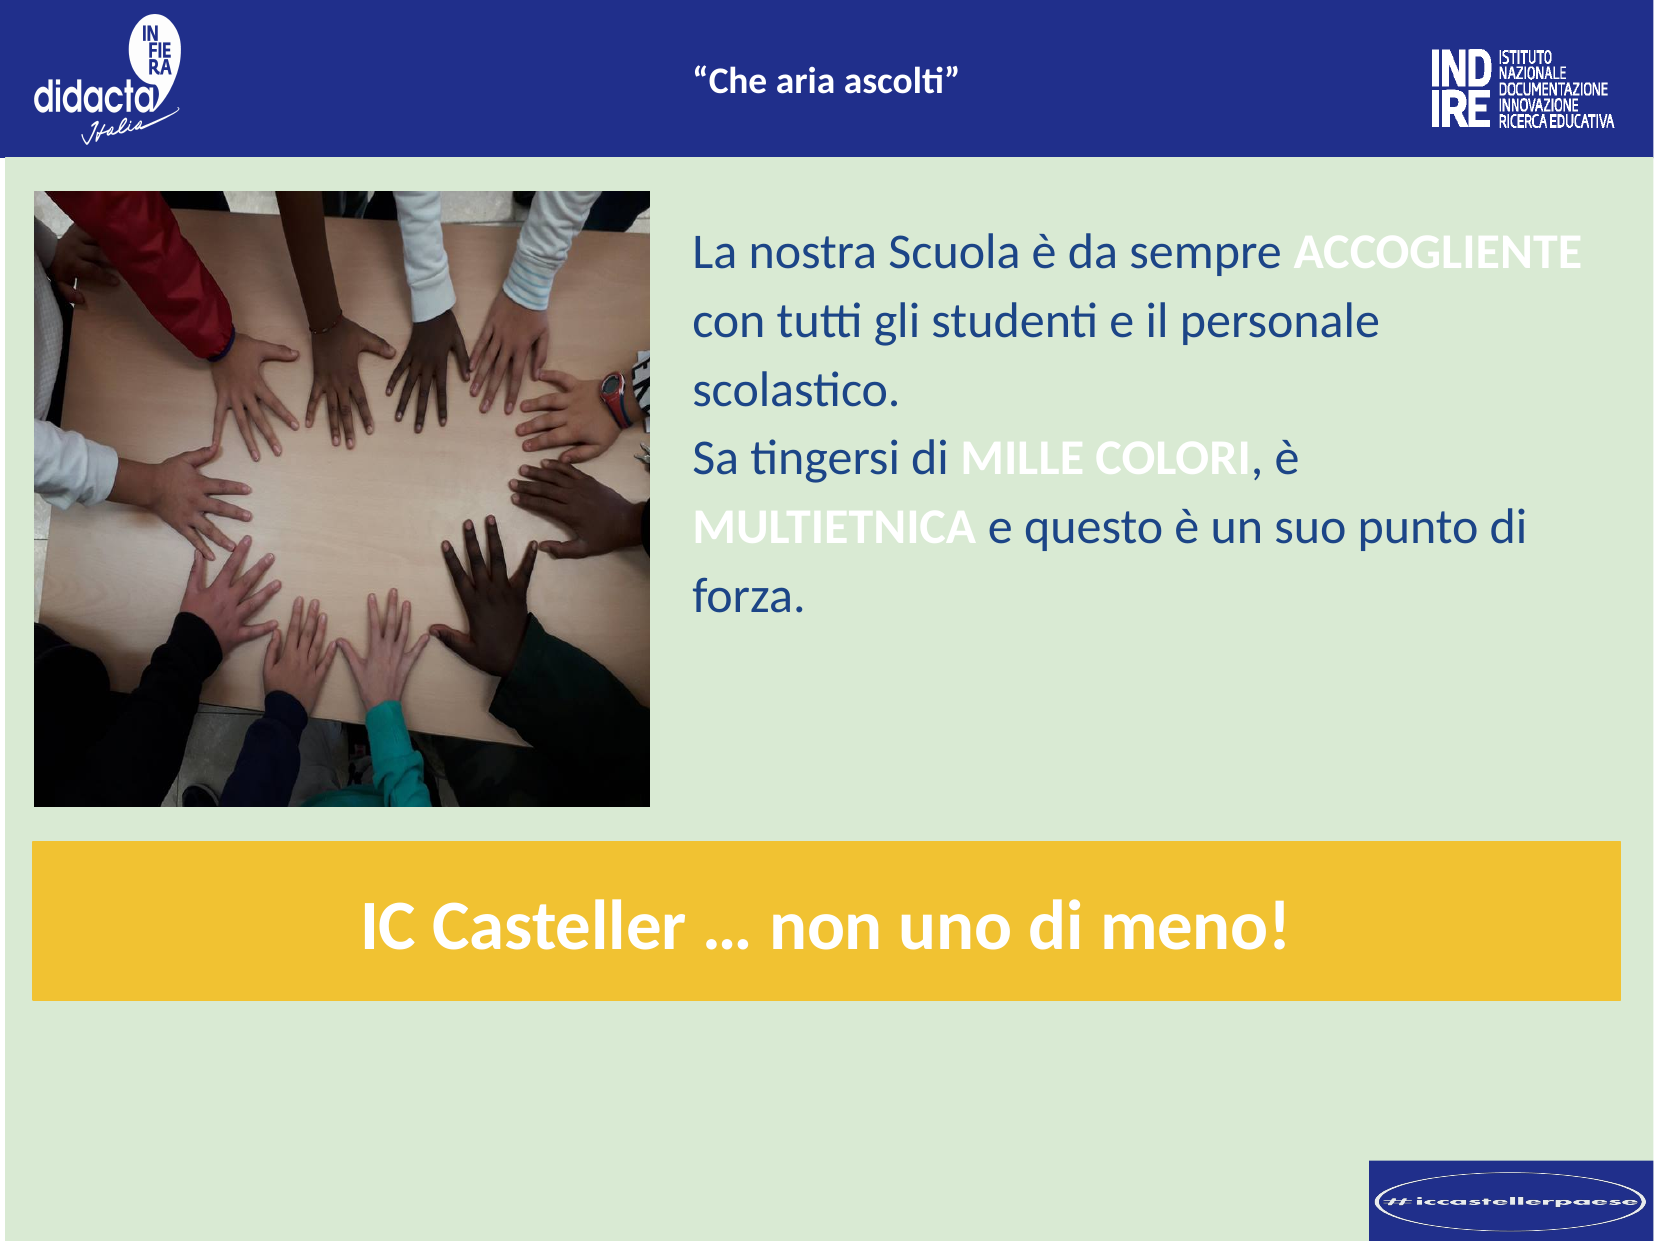

“Che aria ascolti”
La nostra Scuola è da sempre ACCOGLIENTE con tutti gli studenti e il personale scolastico.
Sa tingersi di MILLE COLORI, è MULTIETNICA e questo è un suo punto di forza.
IC Casteller … non uno di meno!